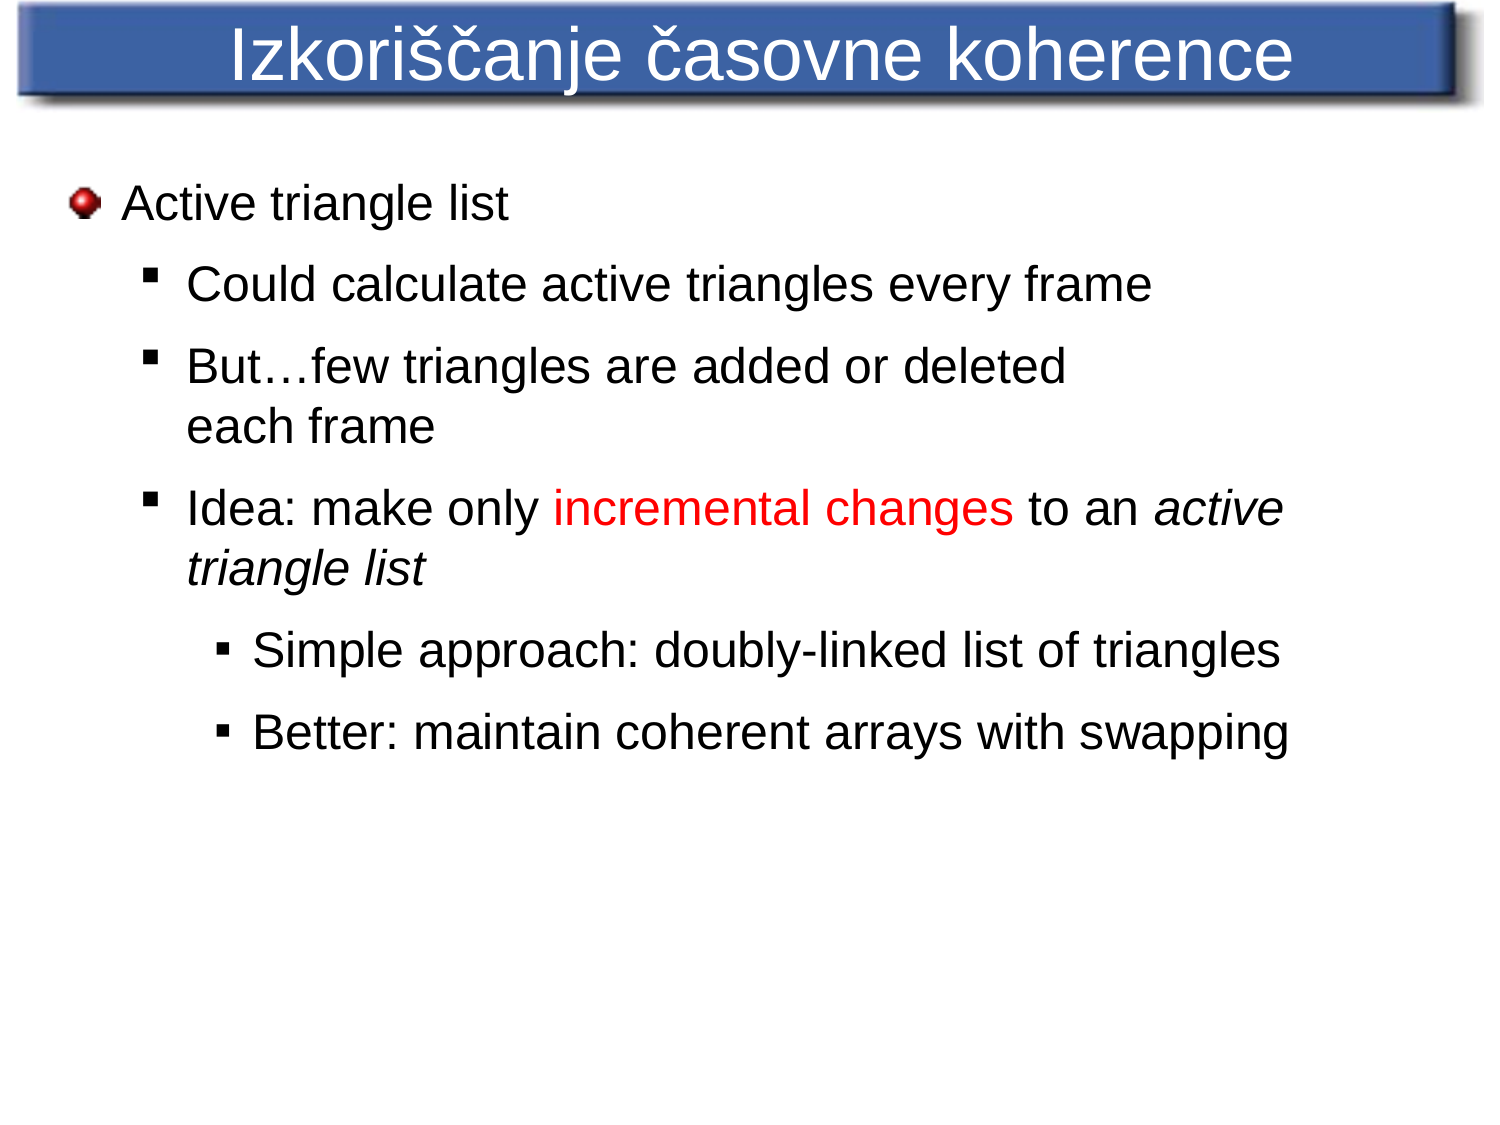

# Izkoriščanje časovne koherence
Active triangle list
Could calculate active triangles every frame
But…few triangles are added or deleted
each frame
Idea: make only incremental changes to an active triangle list
Simple approach: doubly-linked list of triangles
Better: maintain coherent arrays with swapping